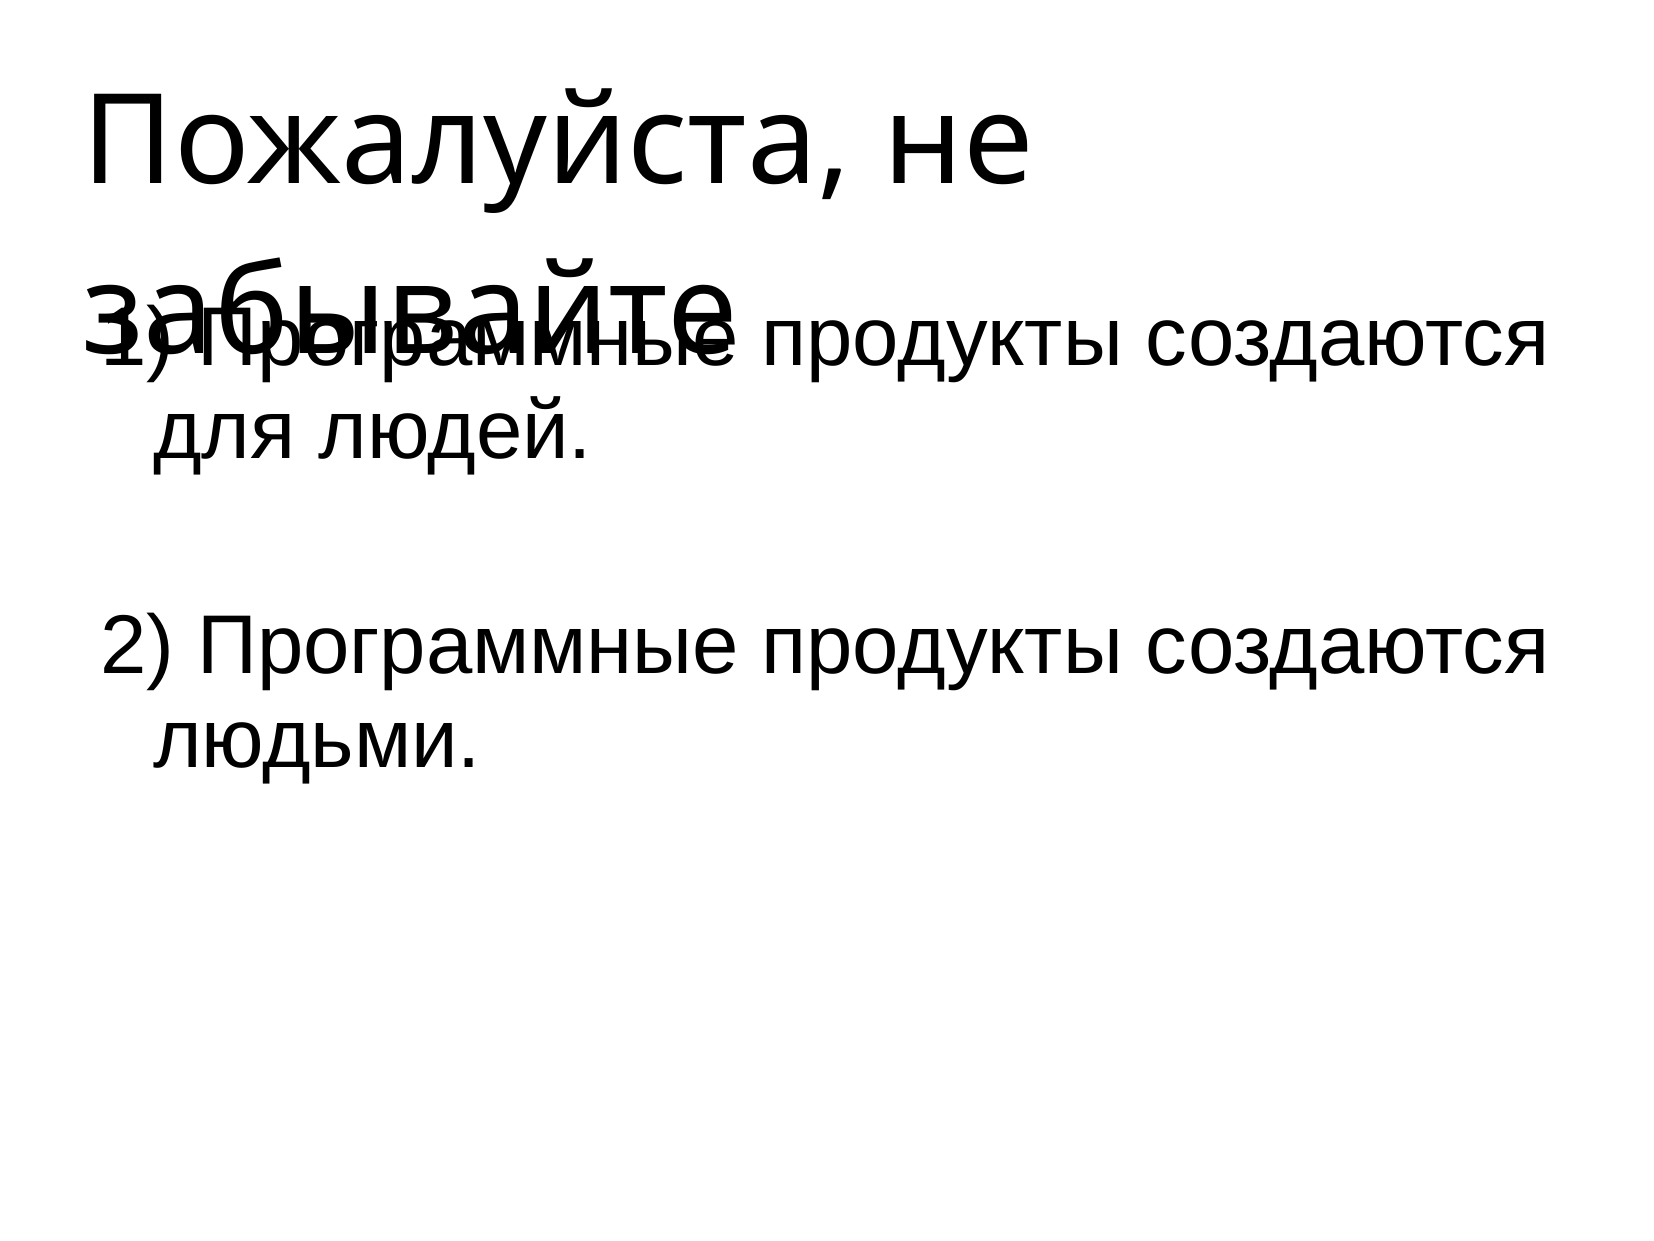

Пожалуйста, не забывайте
# Программные продукты создаются для людей.
 Программные продукты создаются людьми.